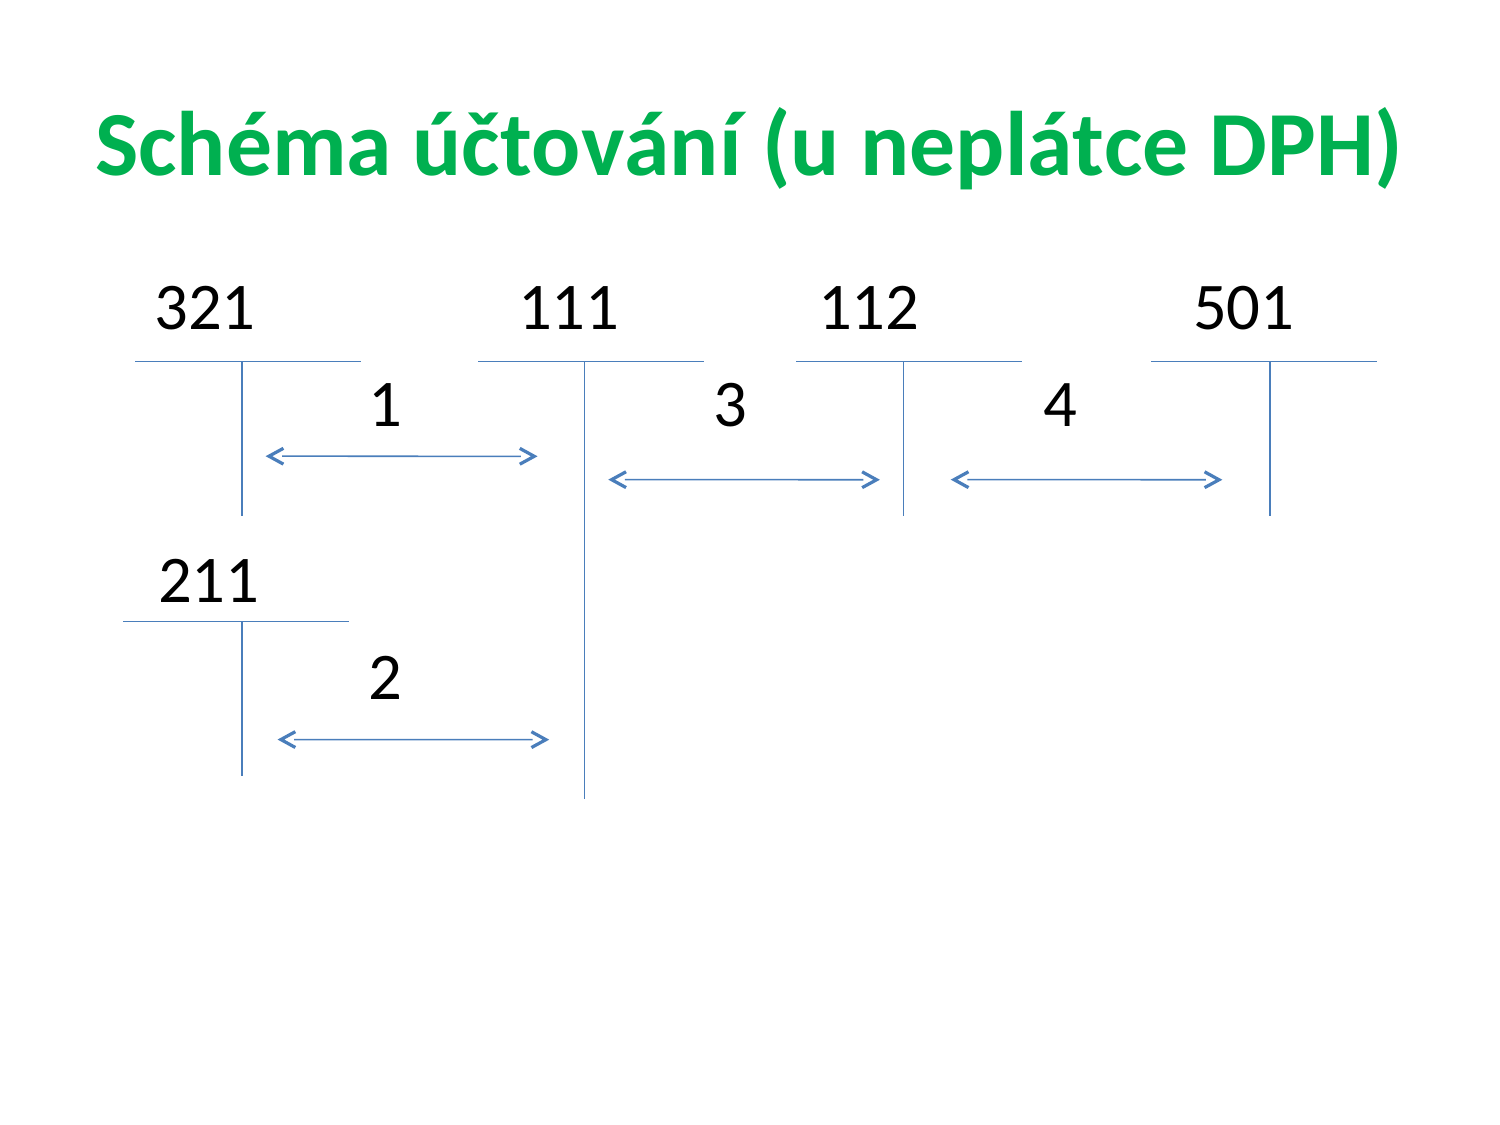

# Schéma účtování (u neplátce DPH)
	 321		111		112		 501
			1		 3		 4
 211
			2